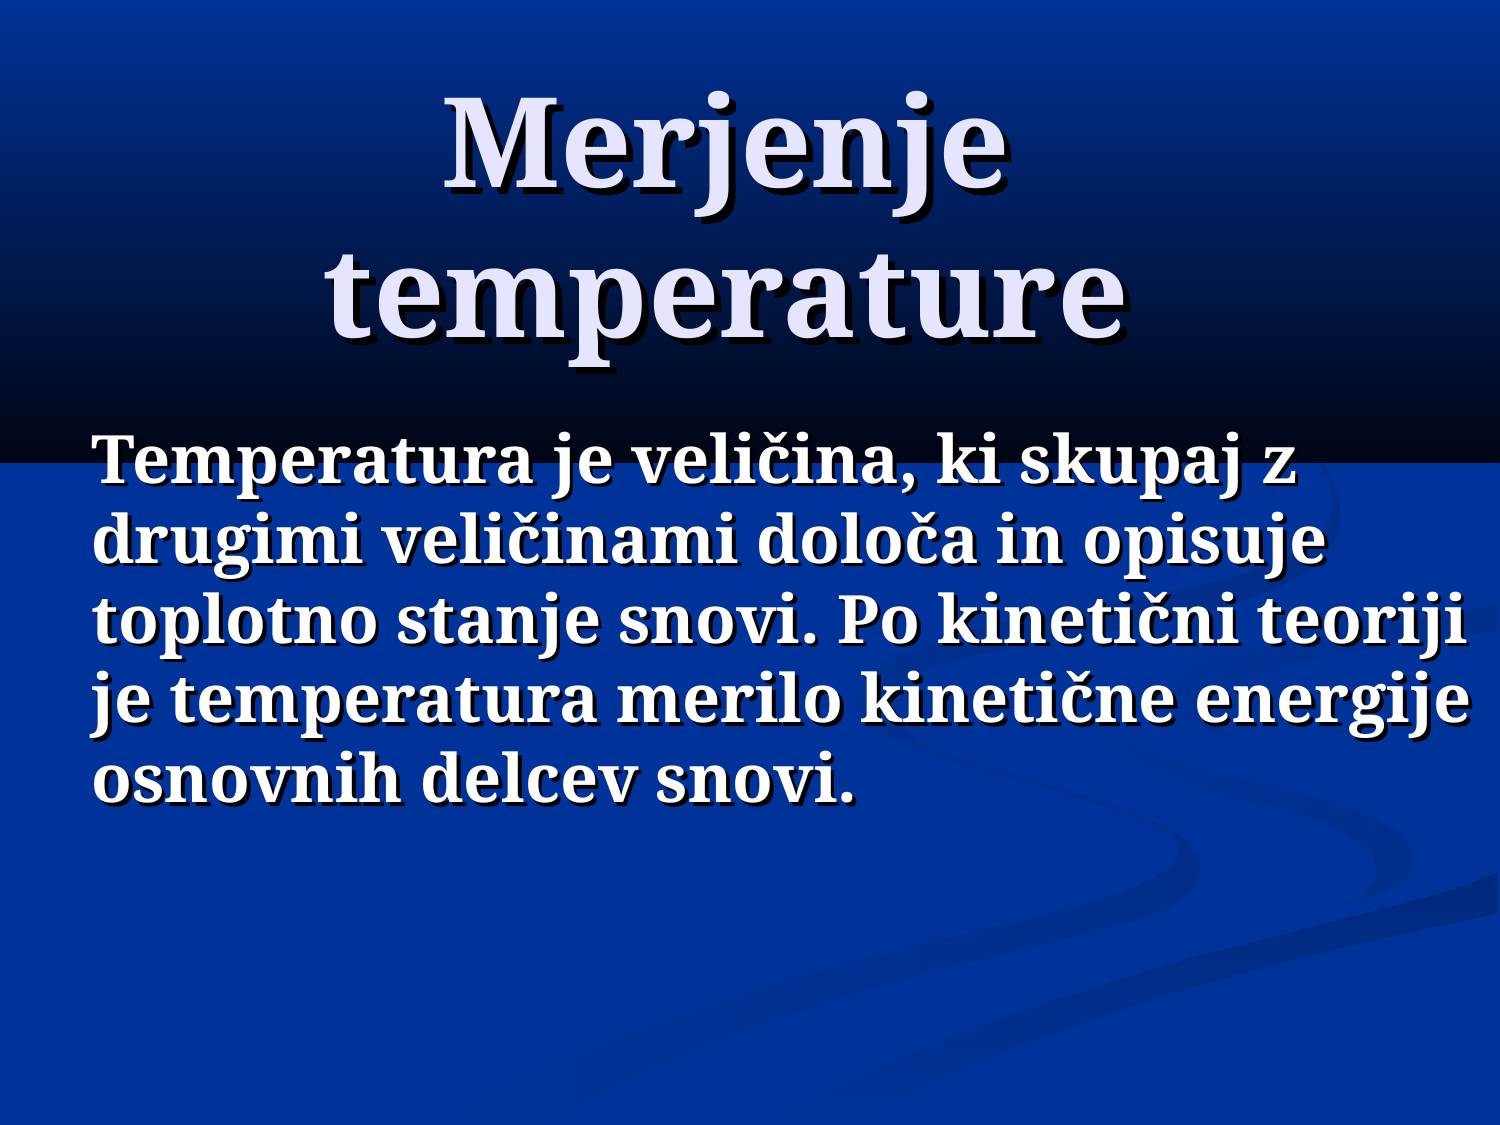

# Merjenje temperature
Temperatura je veličina, ki skupaj z drugimi veličinami določa in opisuje toplotno stanje snovi. Po kinetični teoriji je temperatura merilo kinetične energije osnovnih delcev snovi.